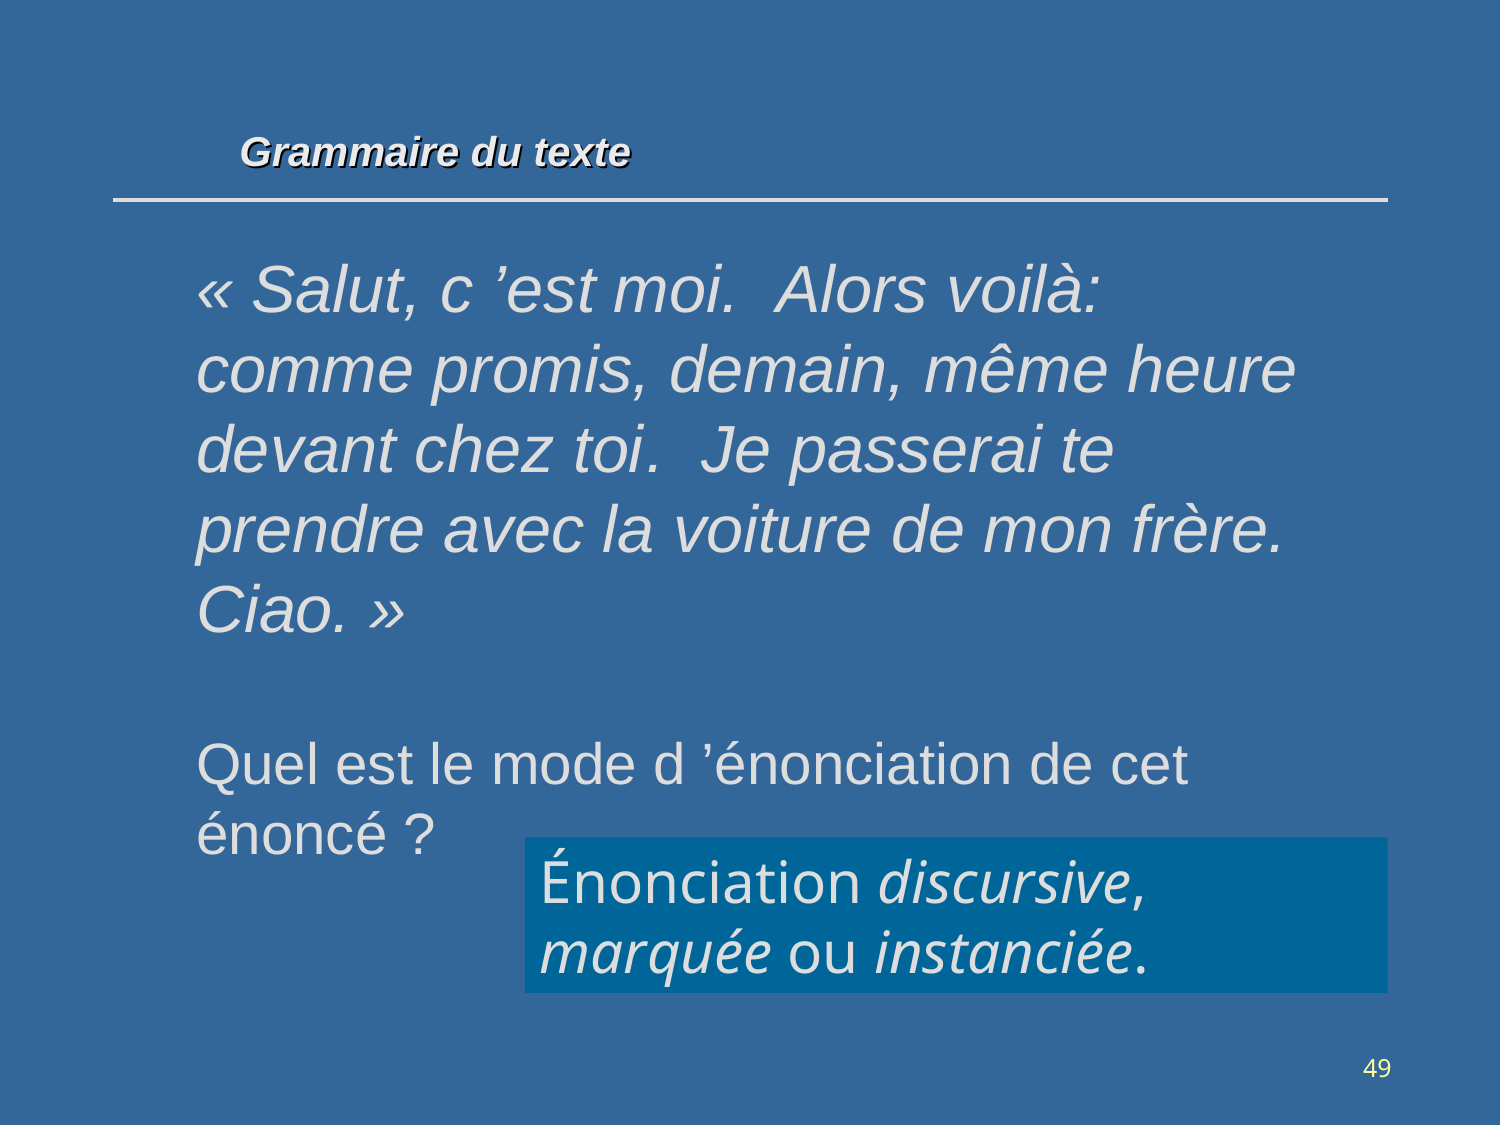

Grammaire du texte
« Salut, c ’est moi. Alors voilà: comme promis, demain, même heure devant chez toi	. Je passerai te prendre avec la voiture de mon frère. Ciao. »
Quel est le mode d ’énonciation de cet énoncé ?
Énonciation discursive, marquée ou instanciée.
49